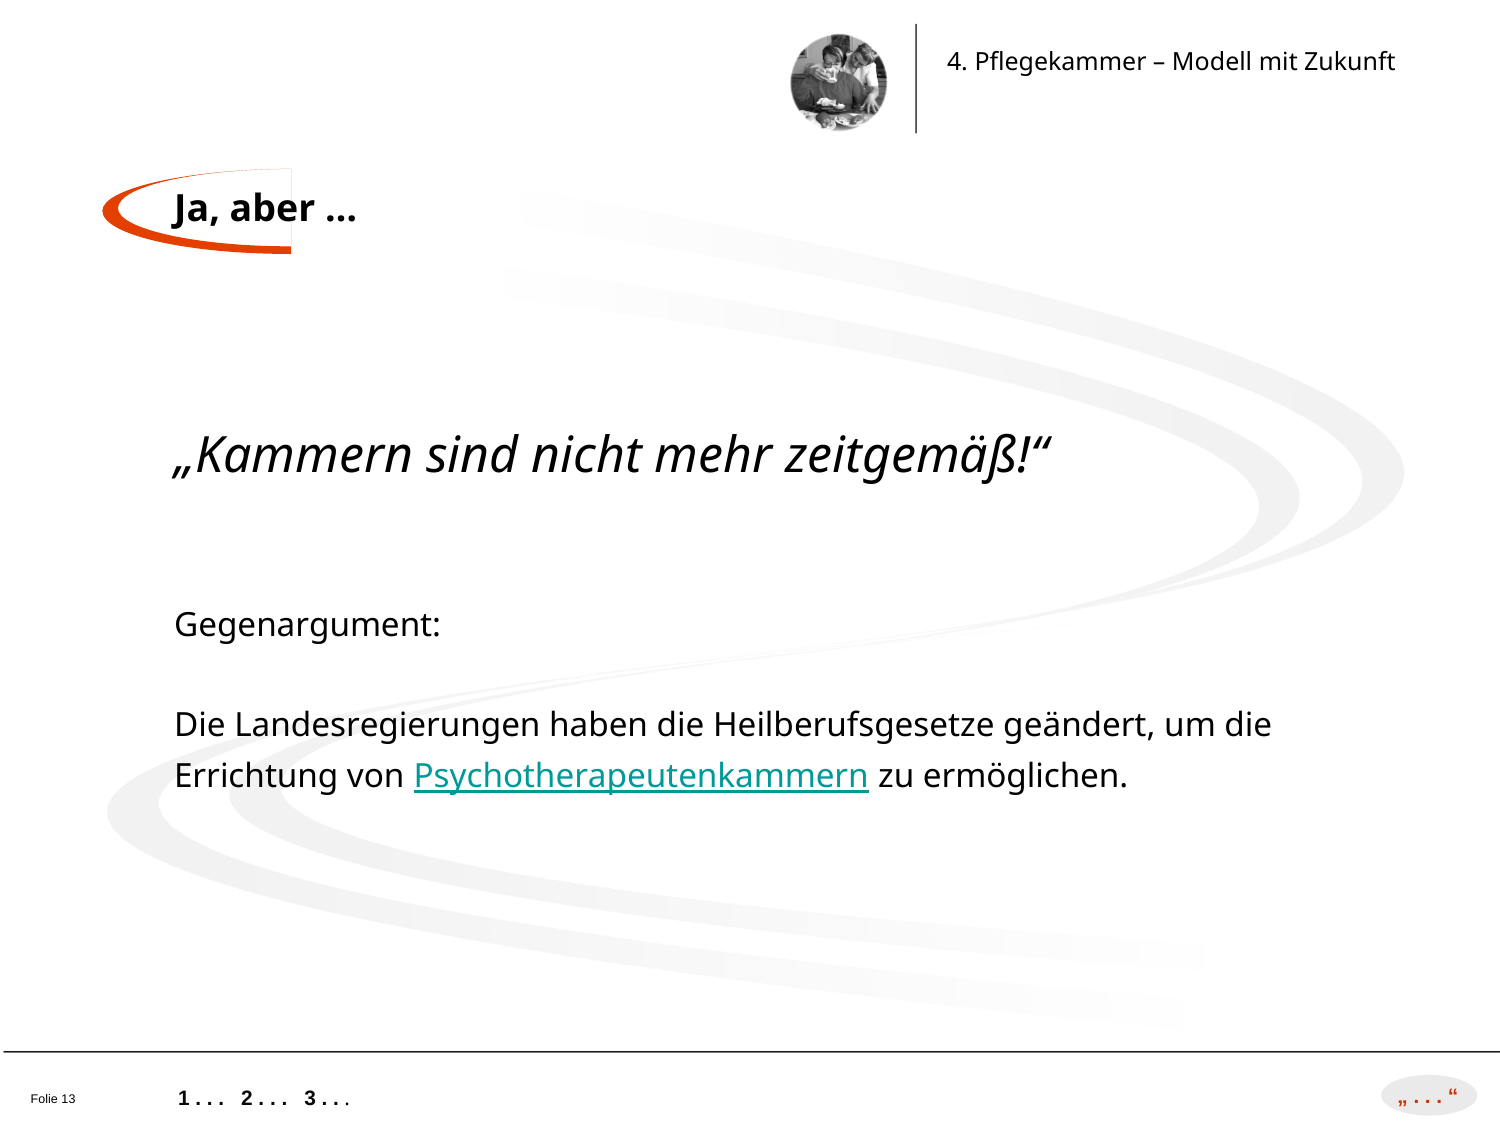

4. Pflegekammer – Modell mit Zukunft
Ja, aber …
„Kammern sind nicht mehr zeitgemäß!“
Gegenargument:
Die Landesregierungen haben die Heilberufsgesetze geändert, um die Errichtung von Psychotherapeutenkammern zu ermöglichen.
„ . . . “
1 . . . 2 . . . 3 . . .
Folie